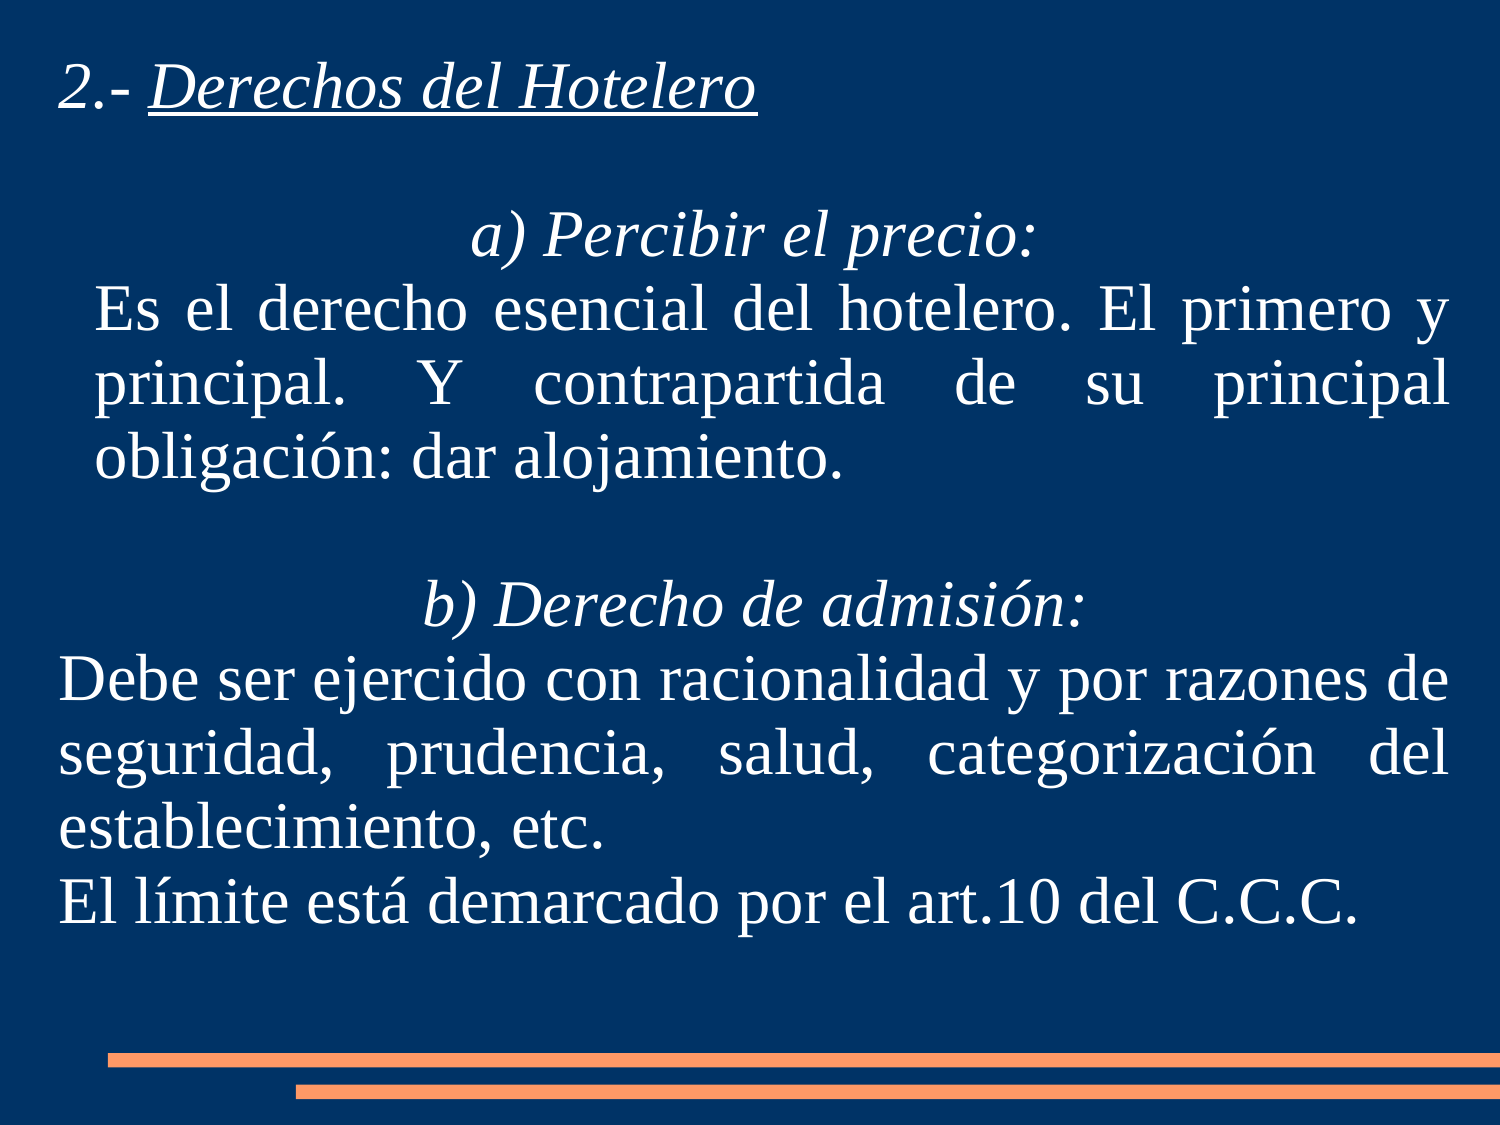

# 2.- Derechos del Hotelero
a) Percibir el precio:
Es el derecho esencial del hotelero. El primero y principal. Y contrapartida de su principal obligación: dar alojamiento.
b) Derecho de admisión:
Debe ser ejercido con racionalidad y por razones de seguridad, prudencia, salud, categorización del establecimiento, etc.
El límite está demarcado por el art.10 del C.C.C.